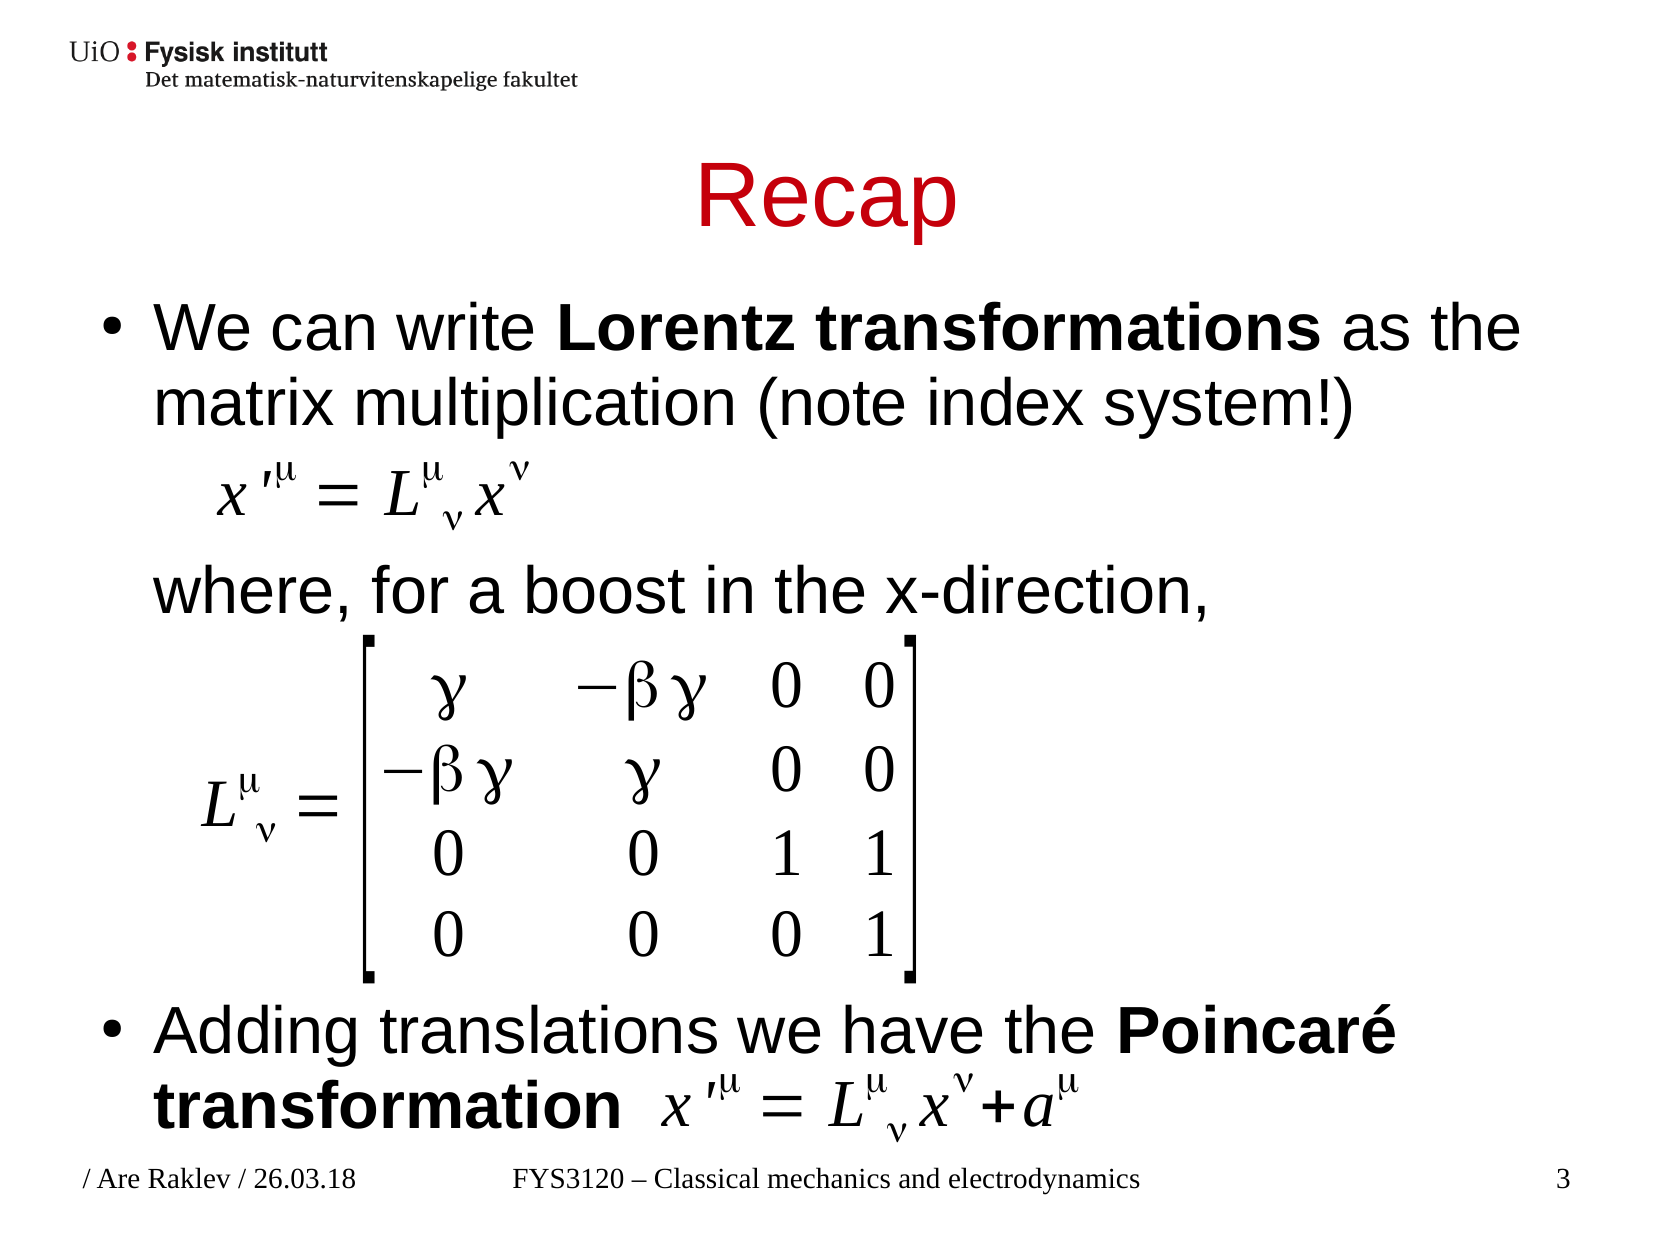

# Recap
We can write Lorentz transformations as the matrix multiplication (note index system!)
where, for a boost in the x-direction,
Adding translations we have the Poincaré transformation
/ Are Raklev / 26.03.18
FYS3120 – Classical mechanics and electrodynamics
3